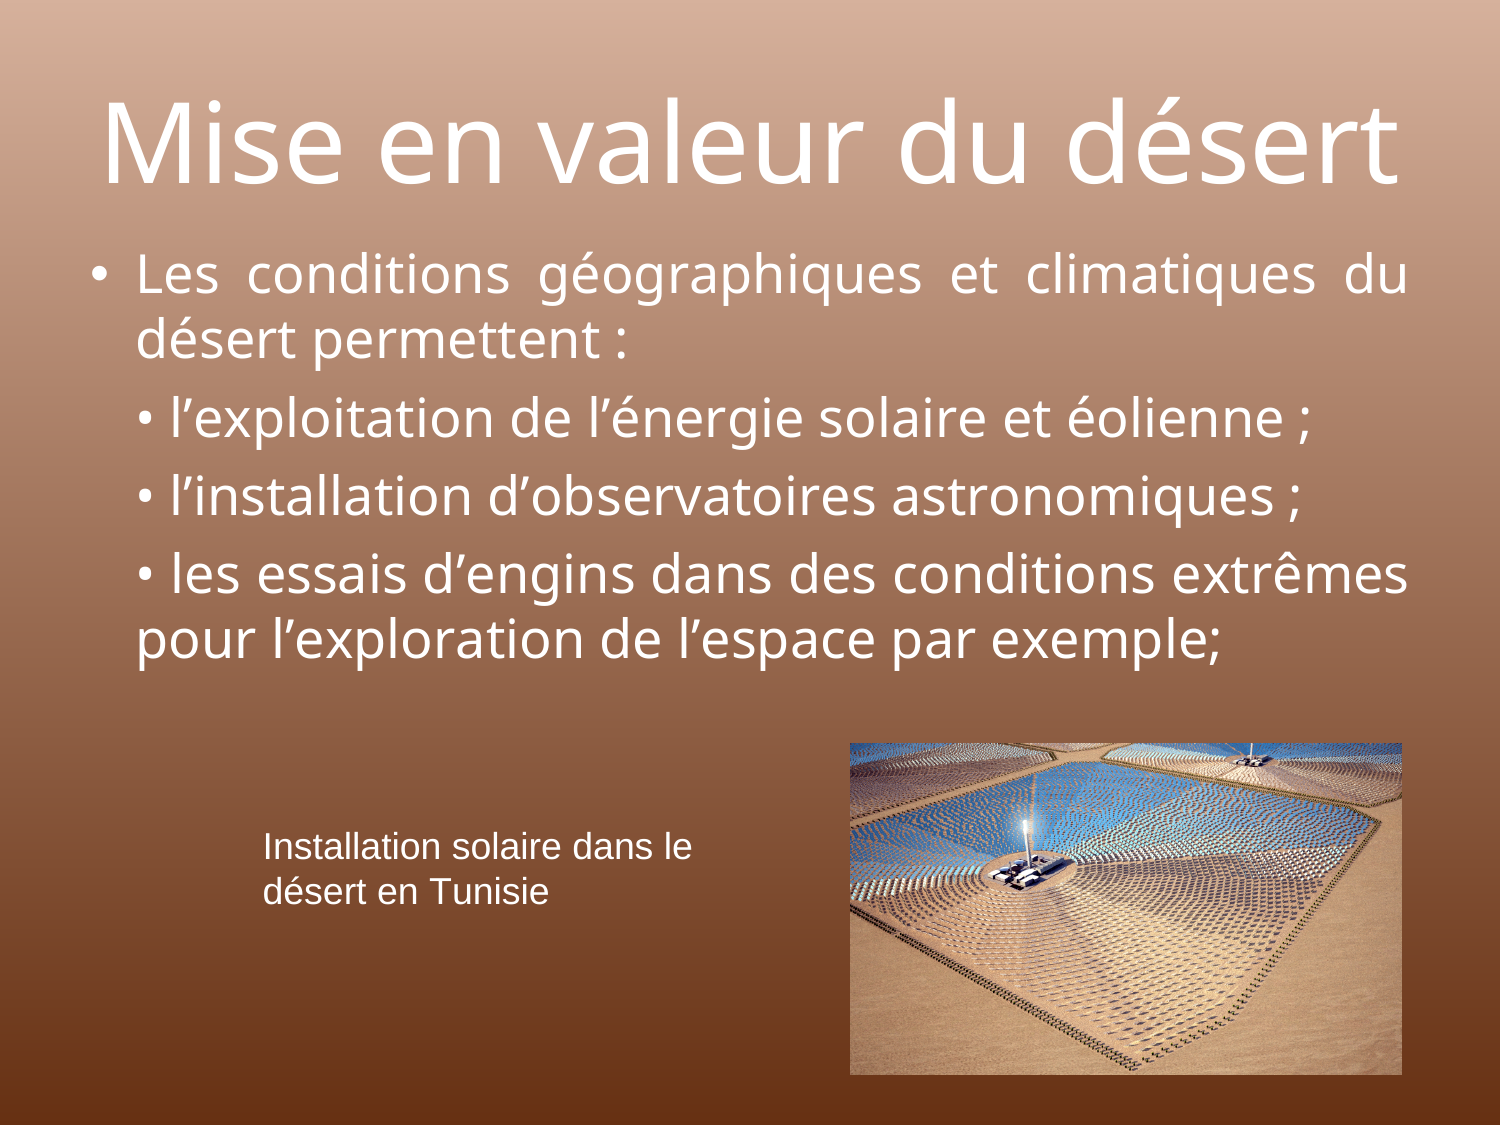

# Mise en valeur du désert
Les conditions géographiques et climatiques du désert permettent :
	• l’exploitation de l’énergie solaire et éolienne ;
	• l’installation d’observatoires astronomiques ;
	• les essais d’engins dans des conditions extrêmes pour l’exploration de l’espace par exemple;
Installation solaire dans le désert en Tunisie